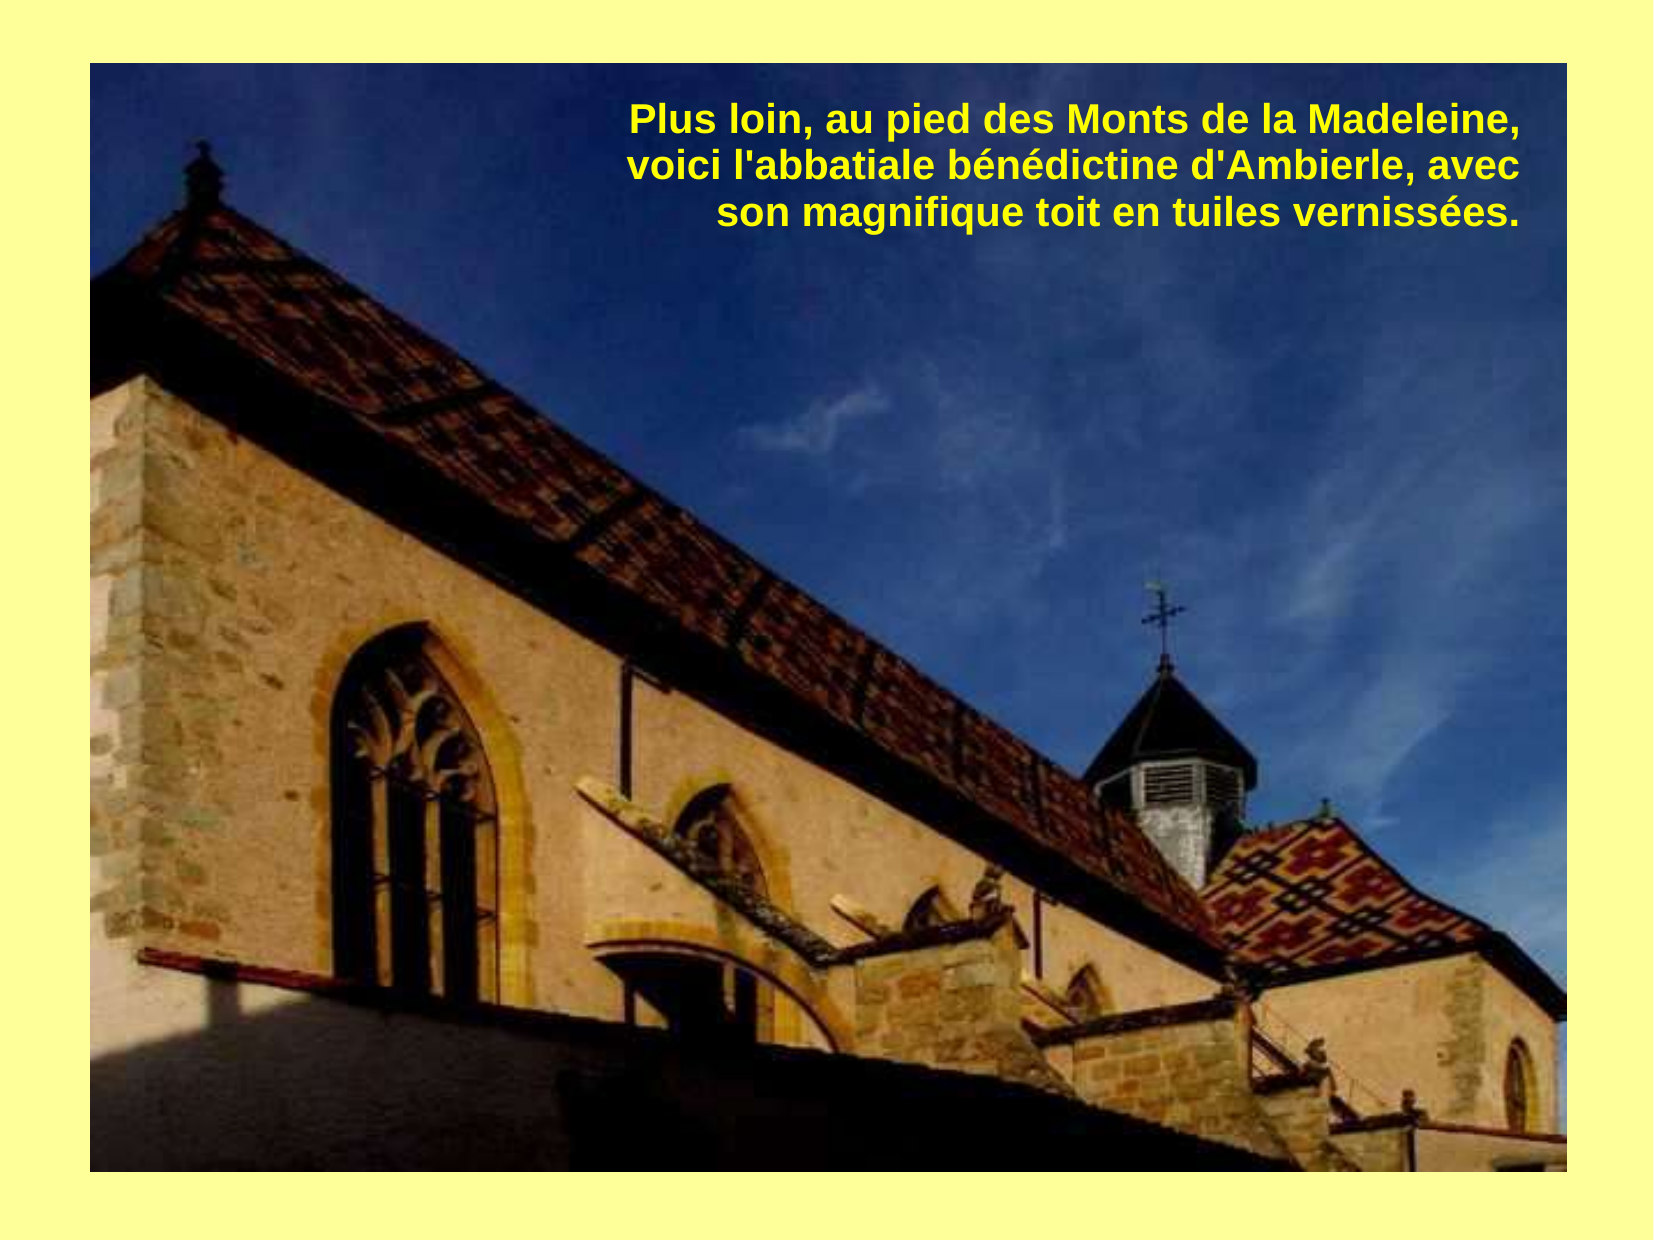

Plus loin, au pied des Monts de la Madeleine, voici l'abbatiale bénédictine d'Ambierle, avec son magnifique toit en tuiles vernissées.